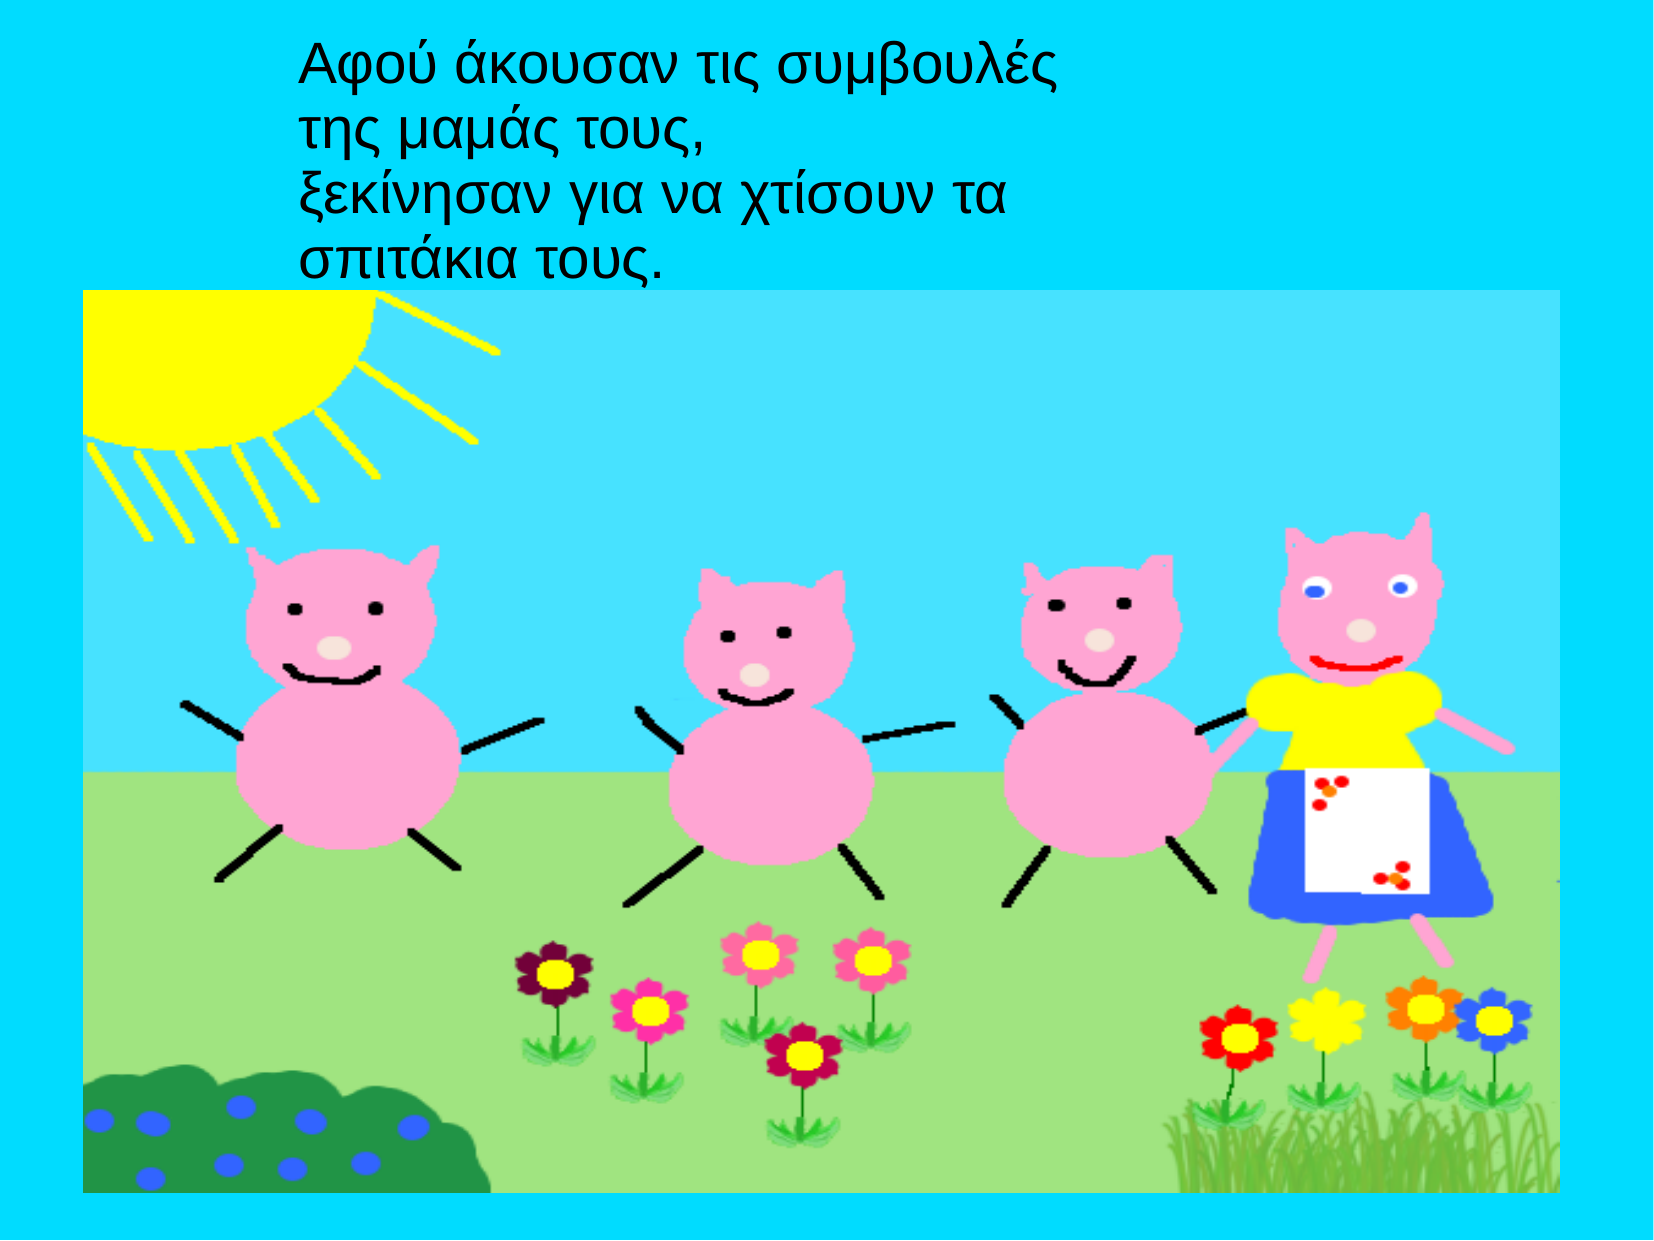

\s`	`````			``
Αφού άκουσαν τις συμβουλές της μαμάς τους,
ξεκίνησαν για να χτίσουν τα σπιτάκια τους.
#